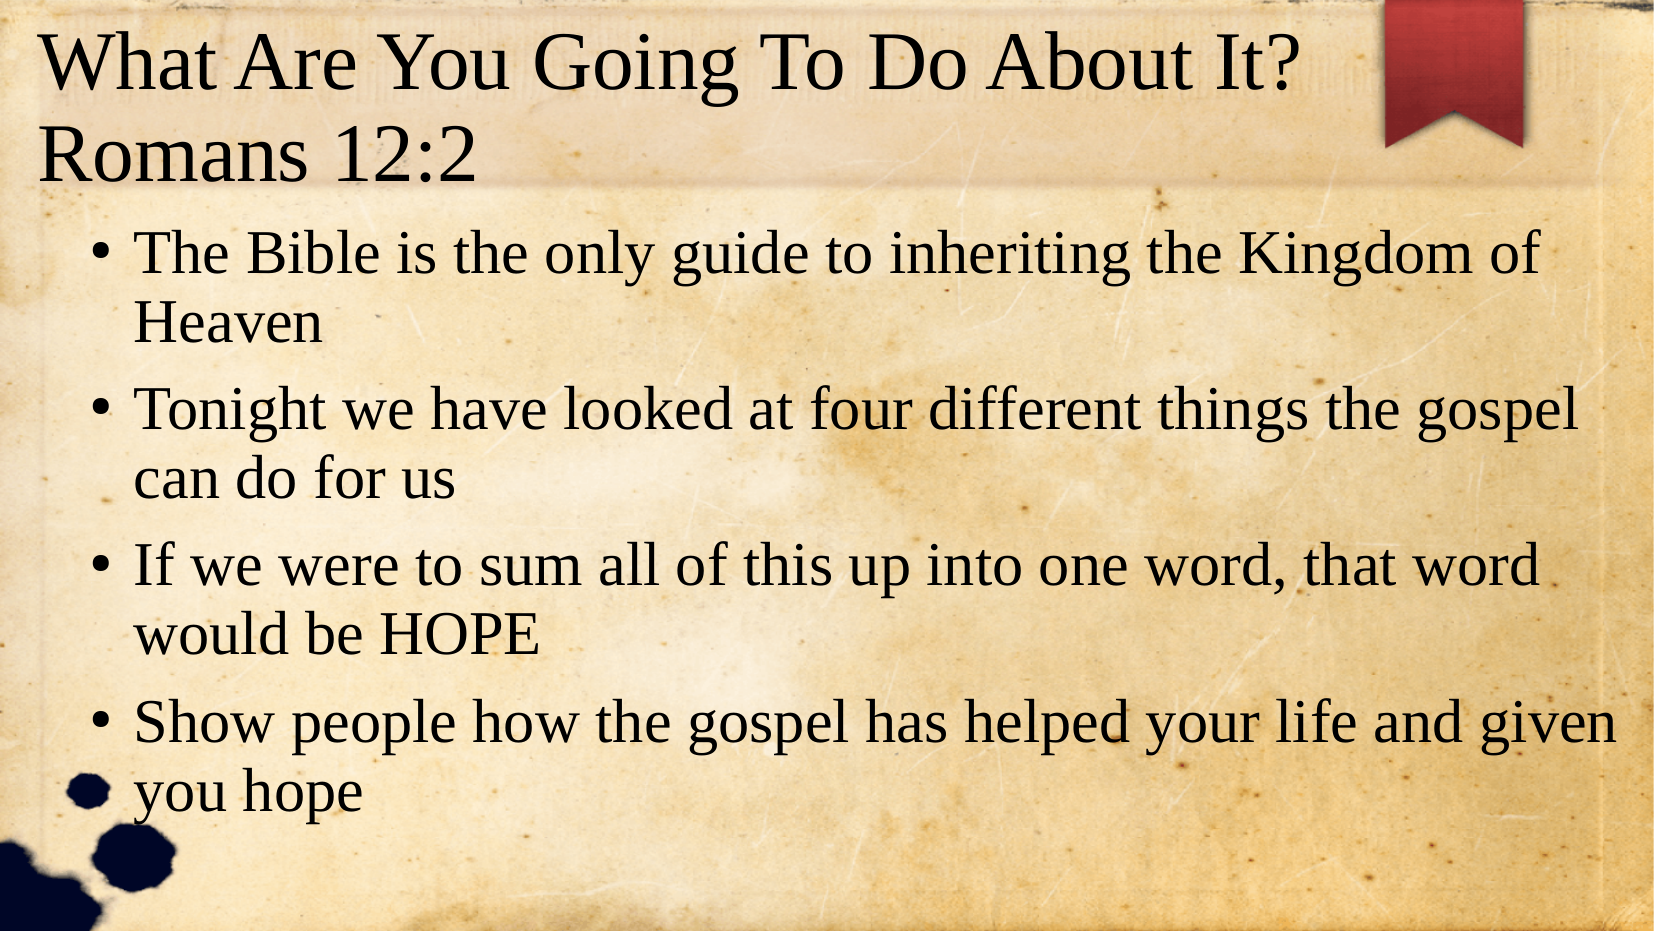

# What Are You Going To Do About It? Romans 12:2
The Bible is the only guide to inheriting the Kingdom of Heaven
Tonight we have looked at four different things the gospel can do for us
If we were to sum all of this up into one word, that word would be HOPE
Show people how the gospel has helped your life and given you hope